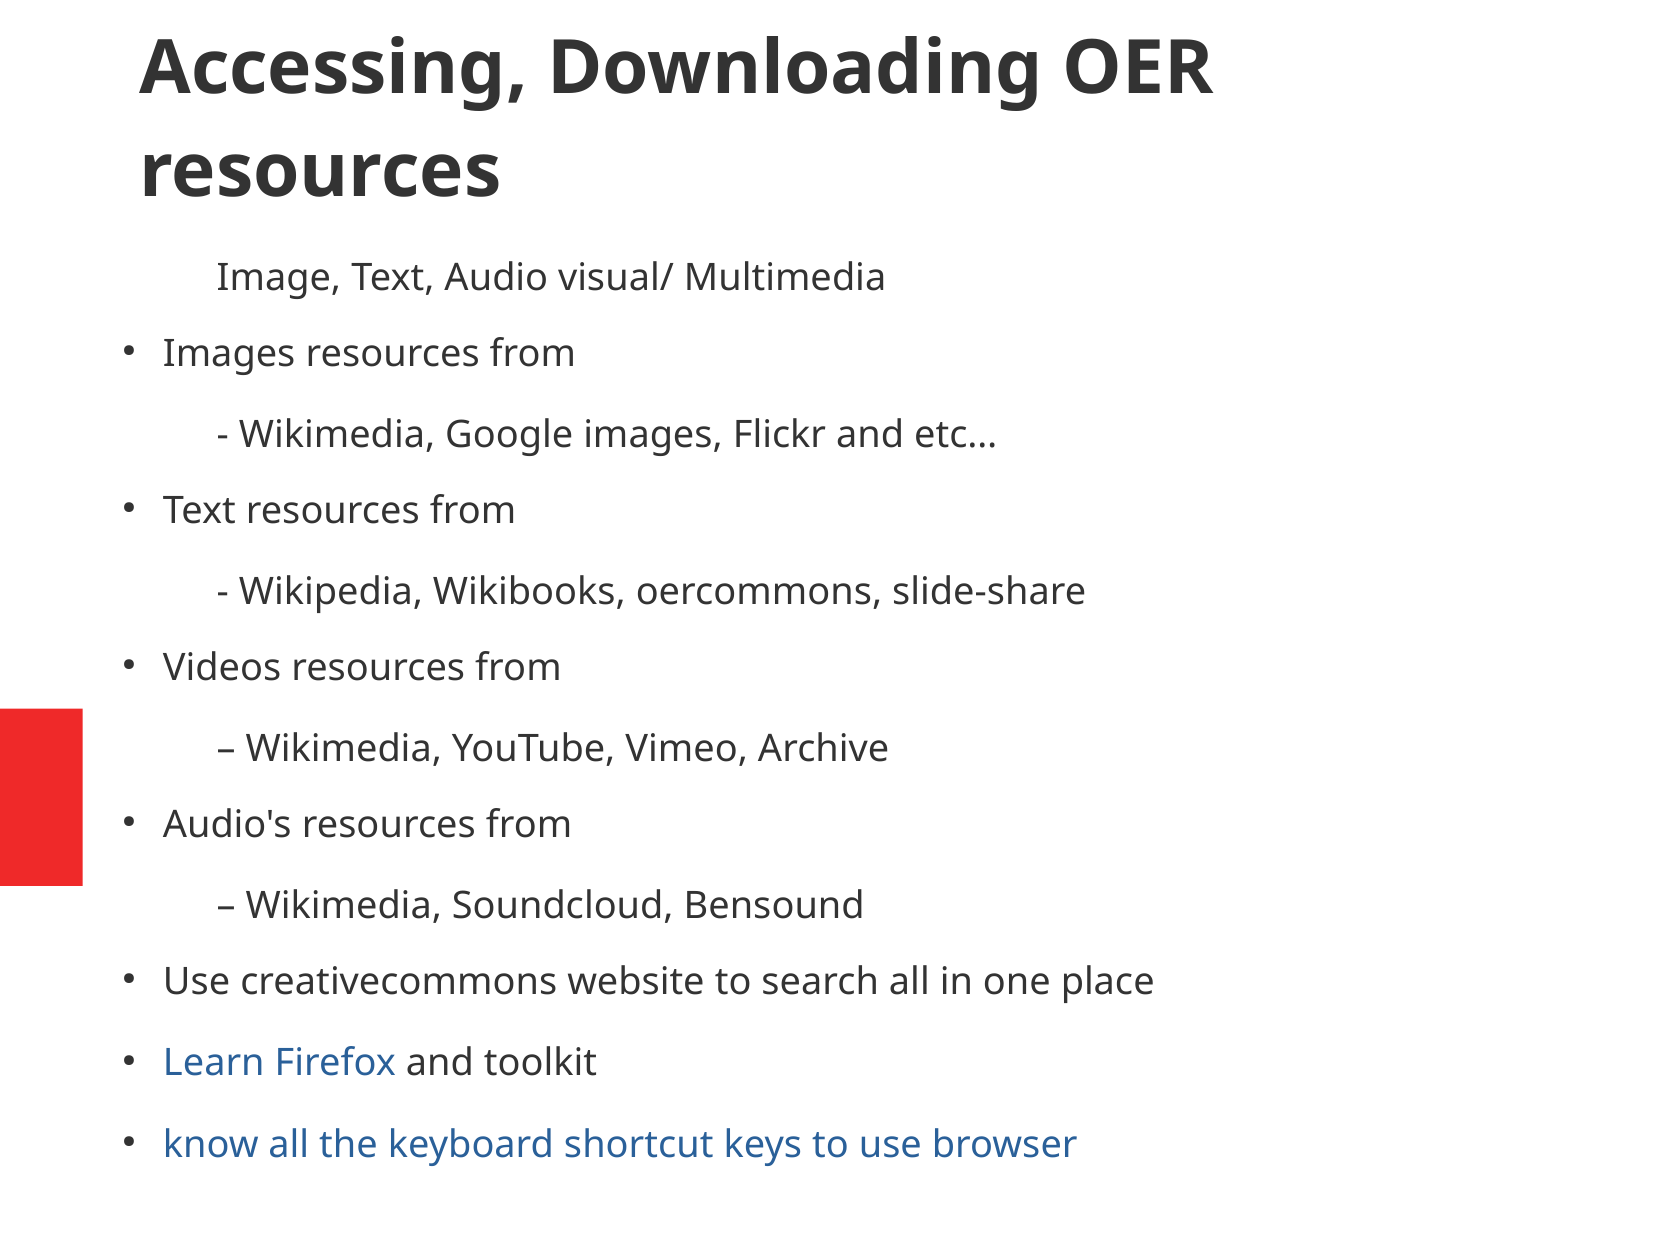

# Accessing, Downloading OER resources
Image, Text, Audio visual/ Multimedia
Images resources from
- Wikimedia, Google images, Flickr and etc…
Text resources from
- Wikipedia, Wikibooks, oercommons, slide-share
Videos resources from
– Wikimedia, YouTube, Vimeo, Archive
Audio's resources from
– Wikimedia, Soundcloud, Bensound
Use creativecommons website to search all in one place
Learn Firefox and toolkit
know all the keyboard shortcut keys to use browser